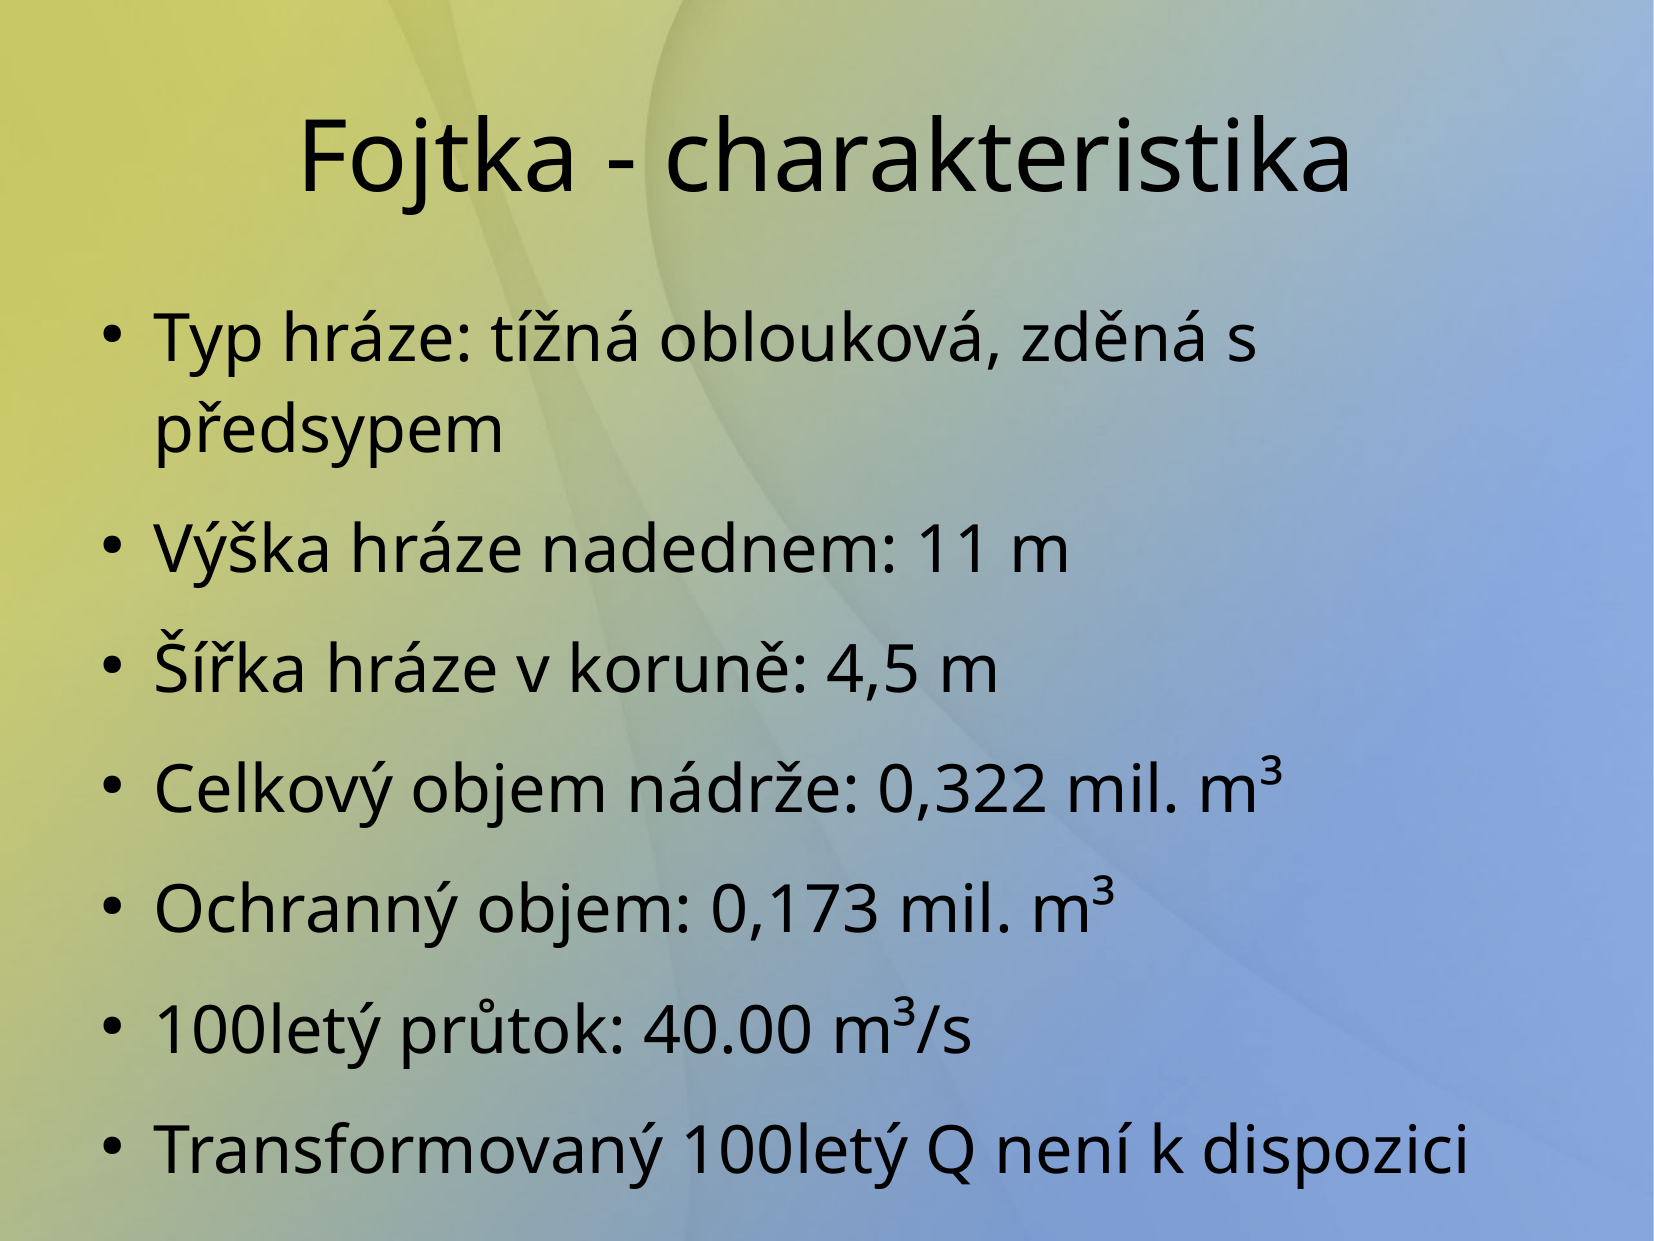

# Fojtka - charakteristika
Typ hráze: tížná oblouková, zděná s předsypem
Výška hráze nadednem: 11 m
Šířka hráze v koruně: 4,5 m
Celkový objem nádrže: 0,322 mil. m³
Ochranný objem: 0,173 mil. m³
100letý průtok: 40.00 m³/s
Transformovaný 100letý Q není k dispozici